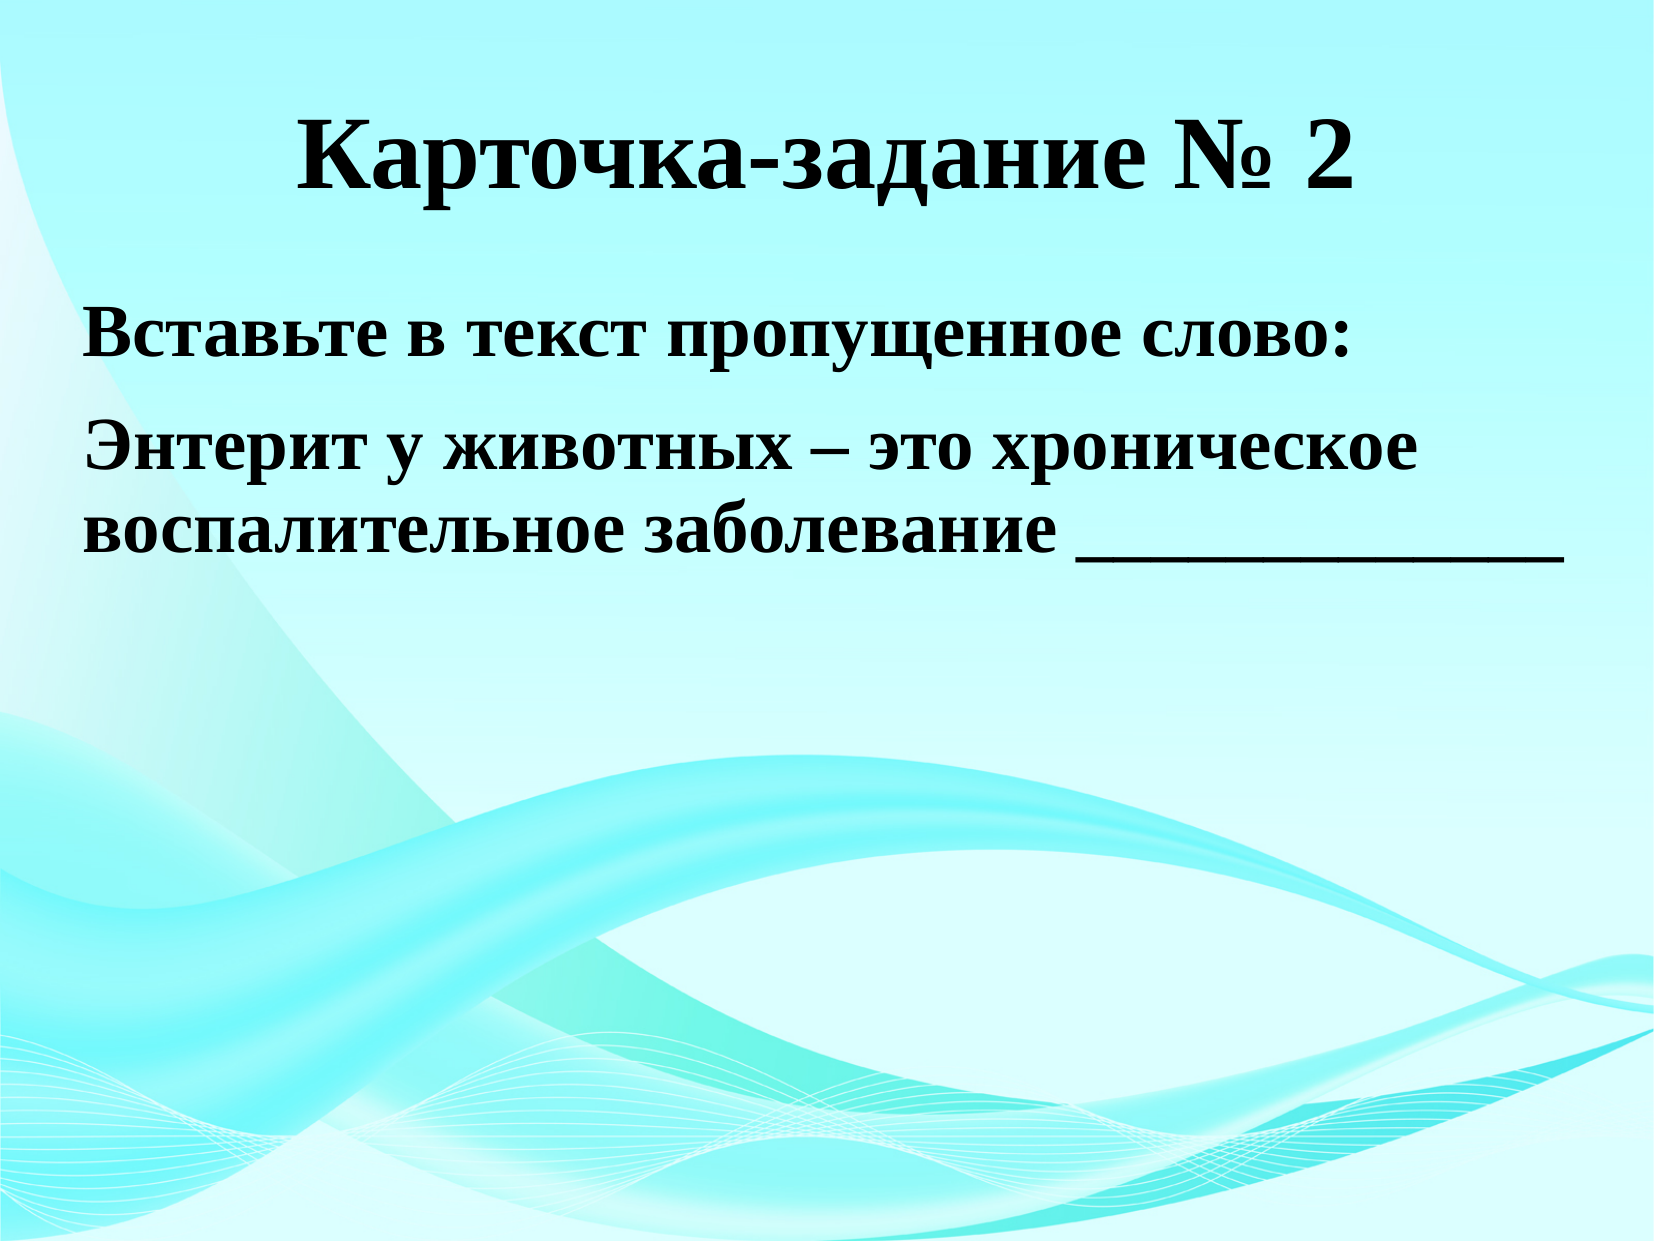

# Карточка-задание № 2
Вставьте в текст пропущенное слово:
Энтерит у животных – это хроническое воспалительное заболевание _____________